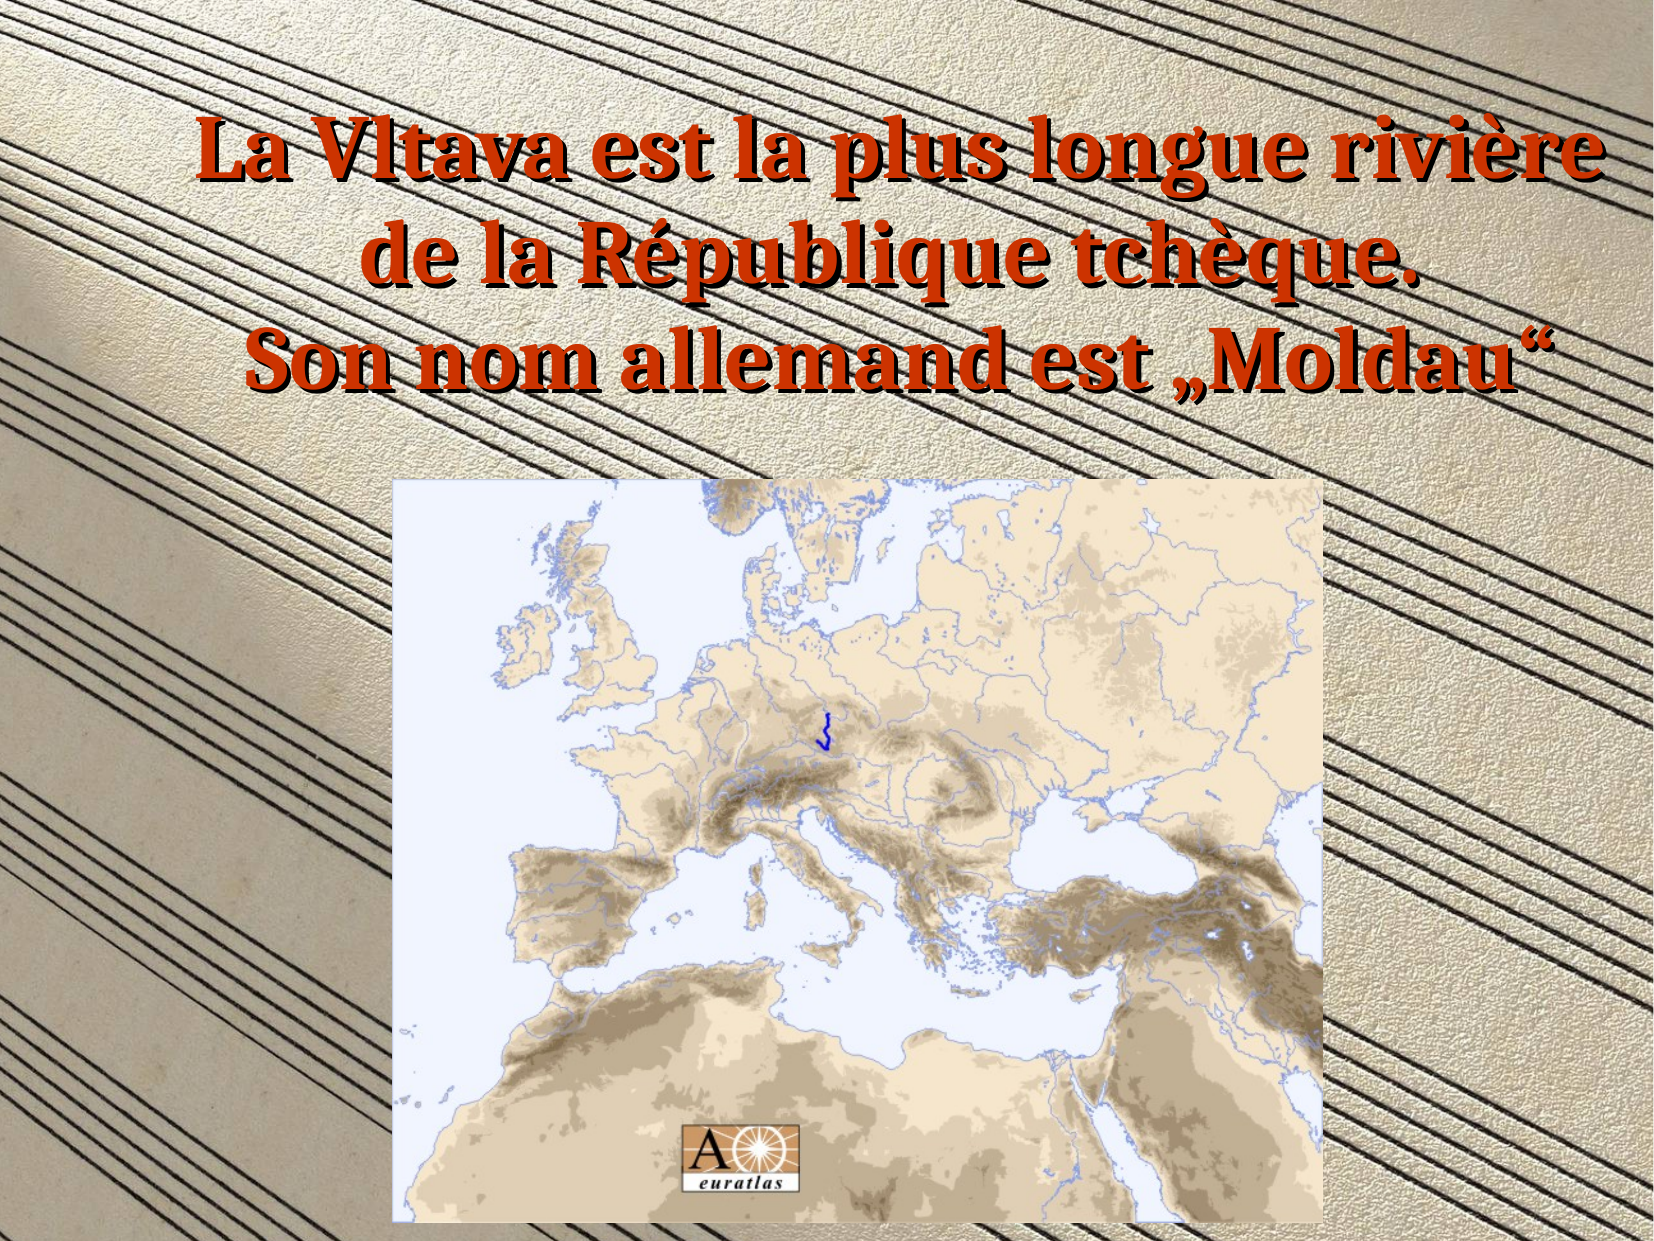

La Vltava est la plus longue rivière de la République tchèque.
Son nom allemand est „Moldau“